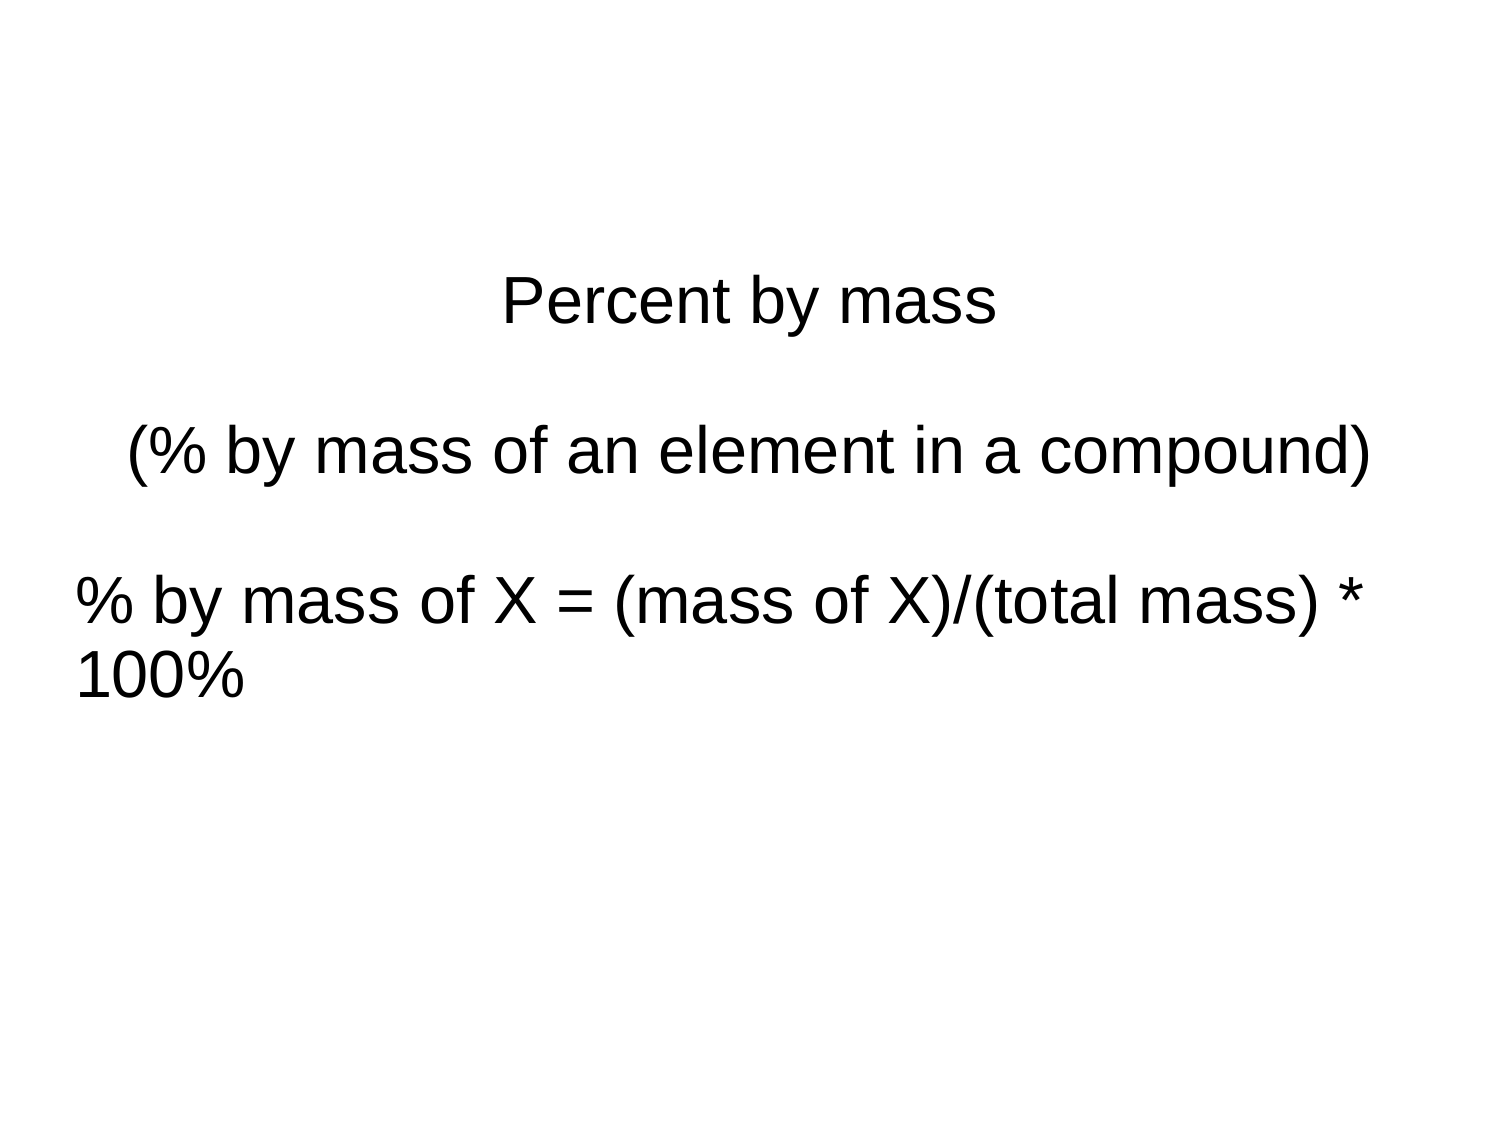

# Percent by mass
(% by mass of an element in a compound)
% by mass of X = (mass of X)/(total mass) * 100%